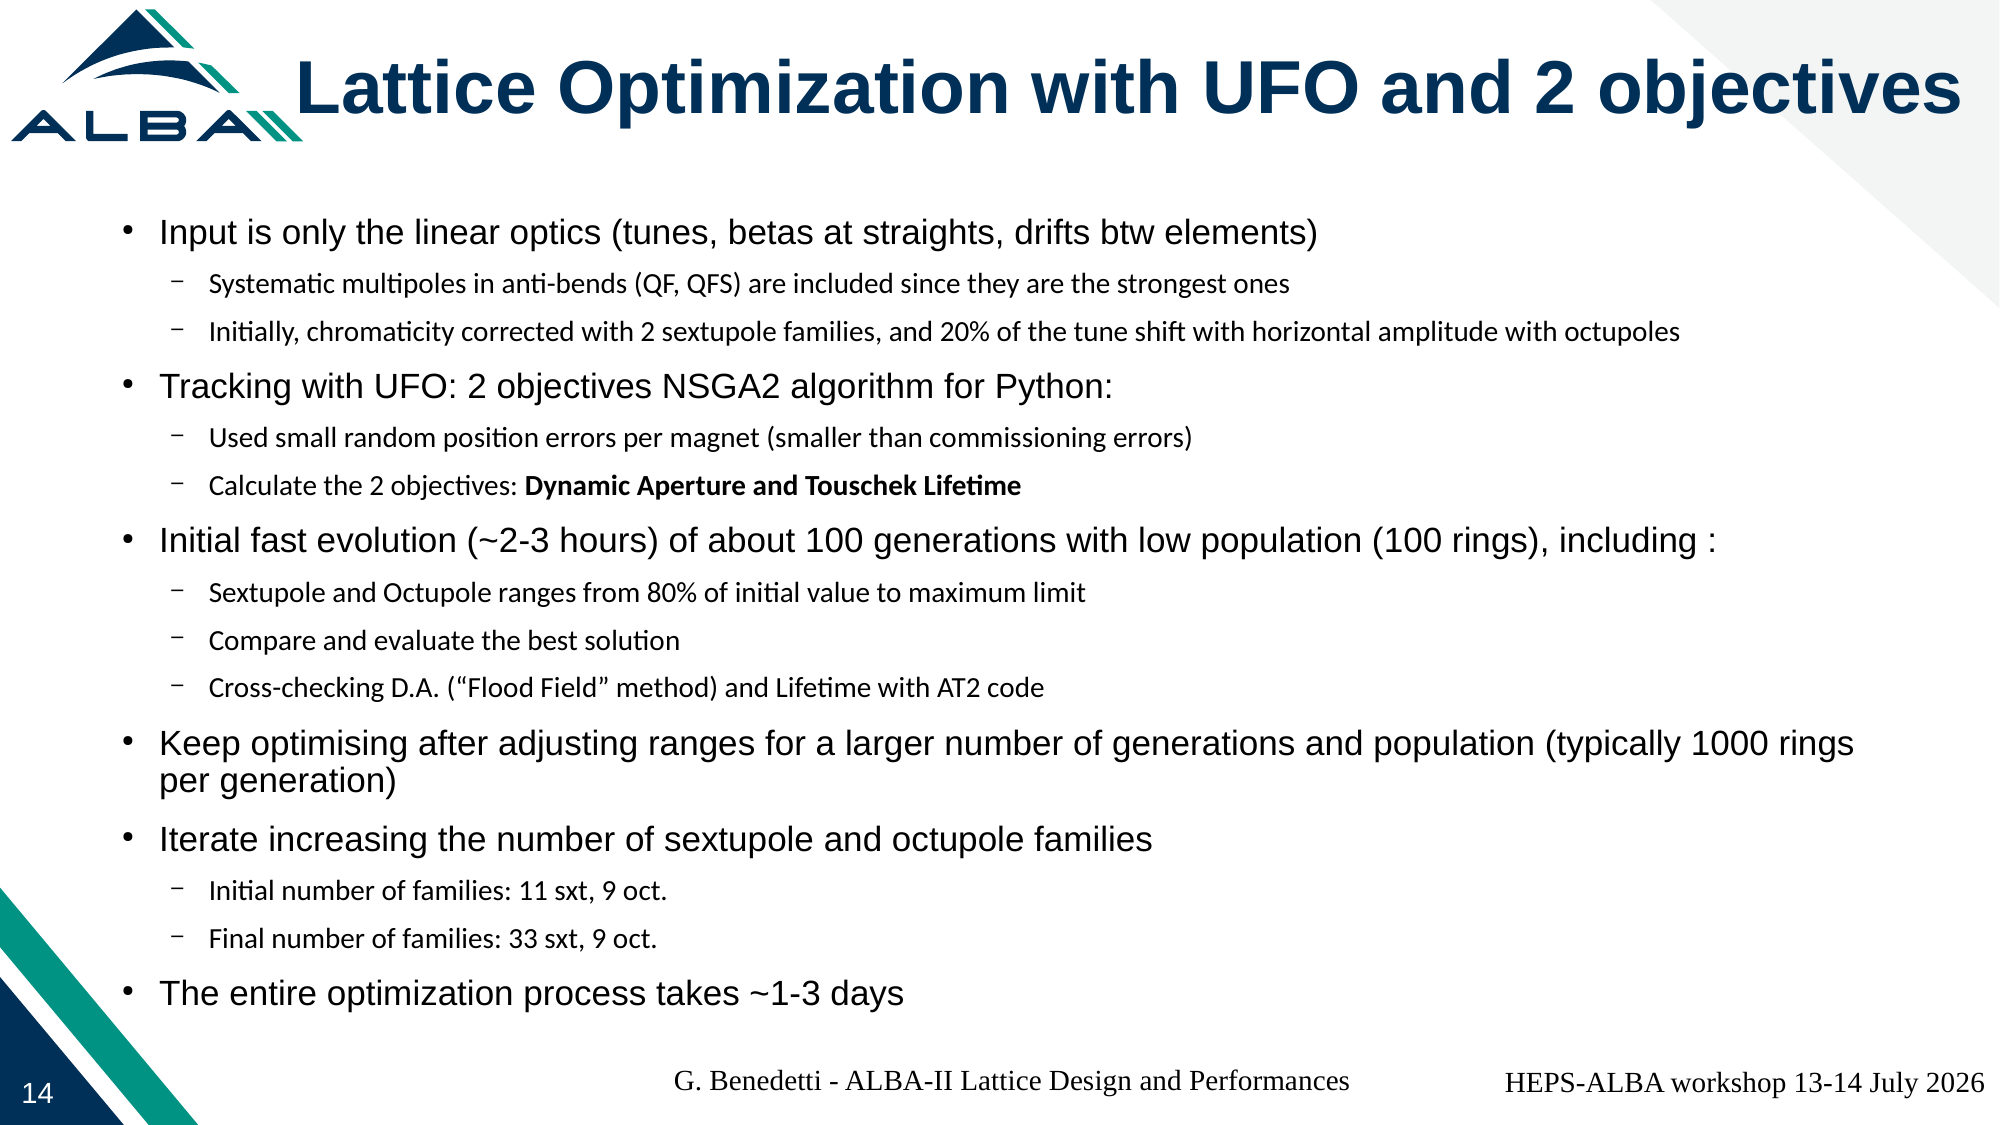

Lattice Optimization with UFO and 2 objectives
# Input is only the linear optics (tunes, betas at straights, drifts btw elements)
Systematic multipoles in anti-bends (QF, QFS) are included since they are the strongest ones
Initially, chromaticity corrected with 2 sextupole families, and 20% of the tune shift with horizontal amplitude with octupoles
Tracking with UFO: 2 objectives NSGA2 algorithm for Python:
Used small random position errors per magnet (smaller than commissioning errors)
Calculate the 2 objectives: Dynamic Aperture and Touschek Lifetime
Initial fast evolution (~2-3 hours) of about 100 generations with low population (100 rings), including :
Sextupole and Octupole ranges from 80% of initial value to maximum limit
Compare and evaluate the best solution
Cross-checking D.A. (“Flood Field” method) and Lifetime with AT2 code
Keep optimising after adjusting ranges for a larger number of generations and population (typically 1000 rings per generation)
Iterate increasing the number of sextupole and octupole families
Initial number of families: 11 sxt, 9 oct.
Final number of families: 33 sxt, 9 oct.
The entire optimization process takes ~1-3 days
G. Benedetti - ALBA-II Lattice Design and Performances
HEPS-ALBA workshop 13-14 July 2026